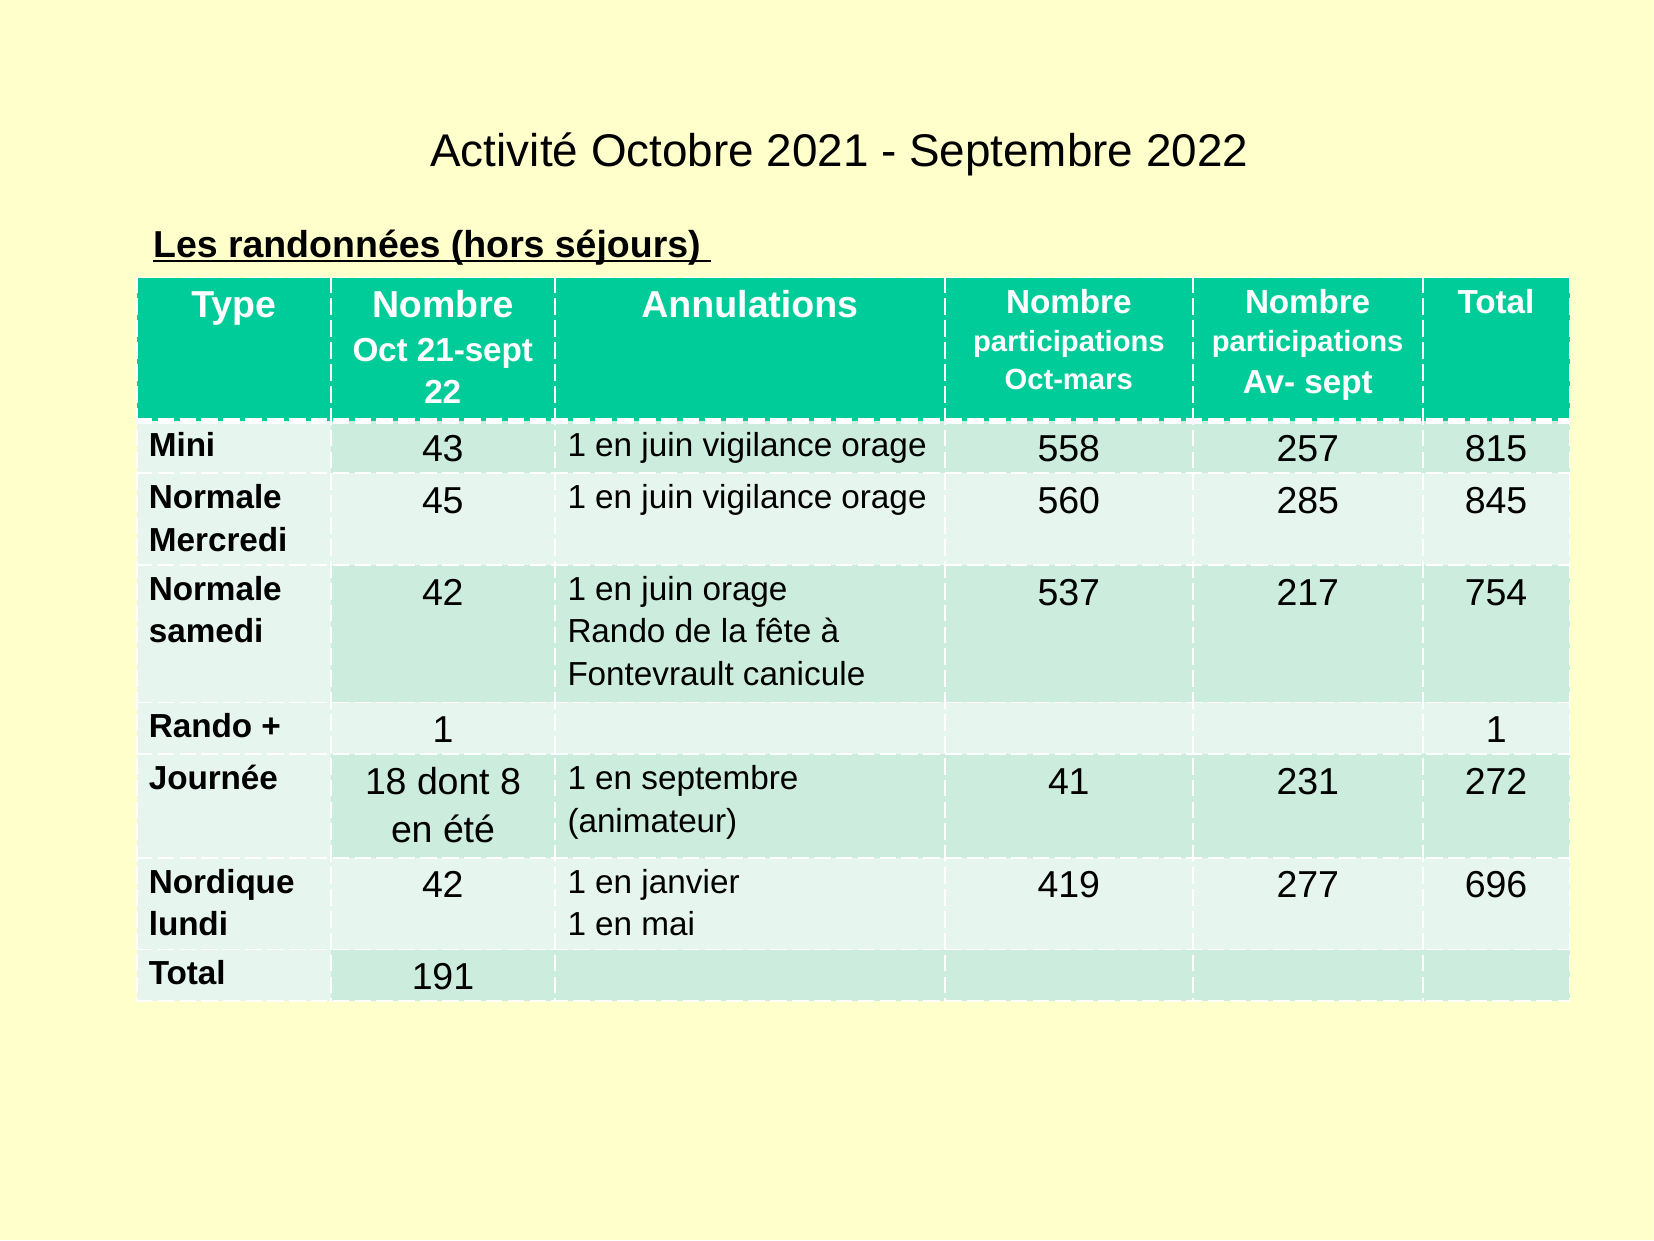

# Activité Octobre 2021 - Septembre 2022
Les randonnées (hors séjours)
| Type | Nombre Oct 21-sept 22 | Annulations | Nombre participations Oct-mars | Nombre participations Av- sept | Total |
| --- | --- | --- | --- | --- | --- |
| Mini | 43 | 1 en juin vigilance orage | 558 | 257 | 815 |
| Normale Mercredi | 45 | 1 en juin vigilance orage | 560 | 285 | 845 |
| Normale samedi | 42 | 1 en juin orage Rando de la fête à Fontevrault canicule | 537 | 217 | 754 |
| Rando + | 1 | | | | 1 |
| Journée | 18 dont 8 en été | 1 en septembre (animateur) | 41 | 231 | 272 |
| Nordique lundi | 42 | 1 en janvier 1 en mai | 419 | 277 | 696 |
| Total | 191 | | | | |